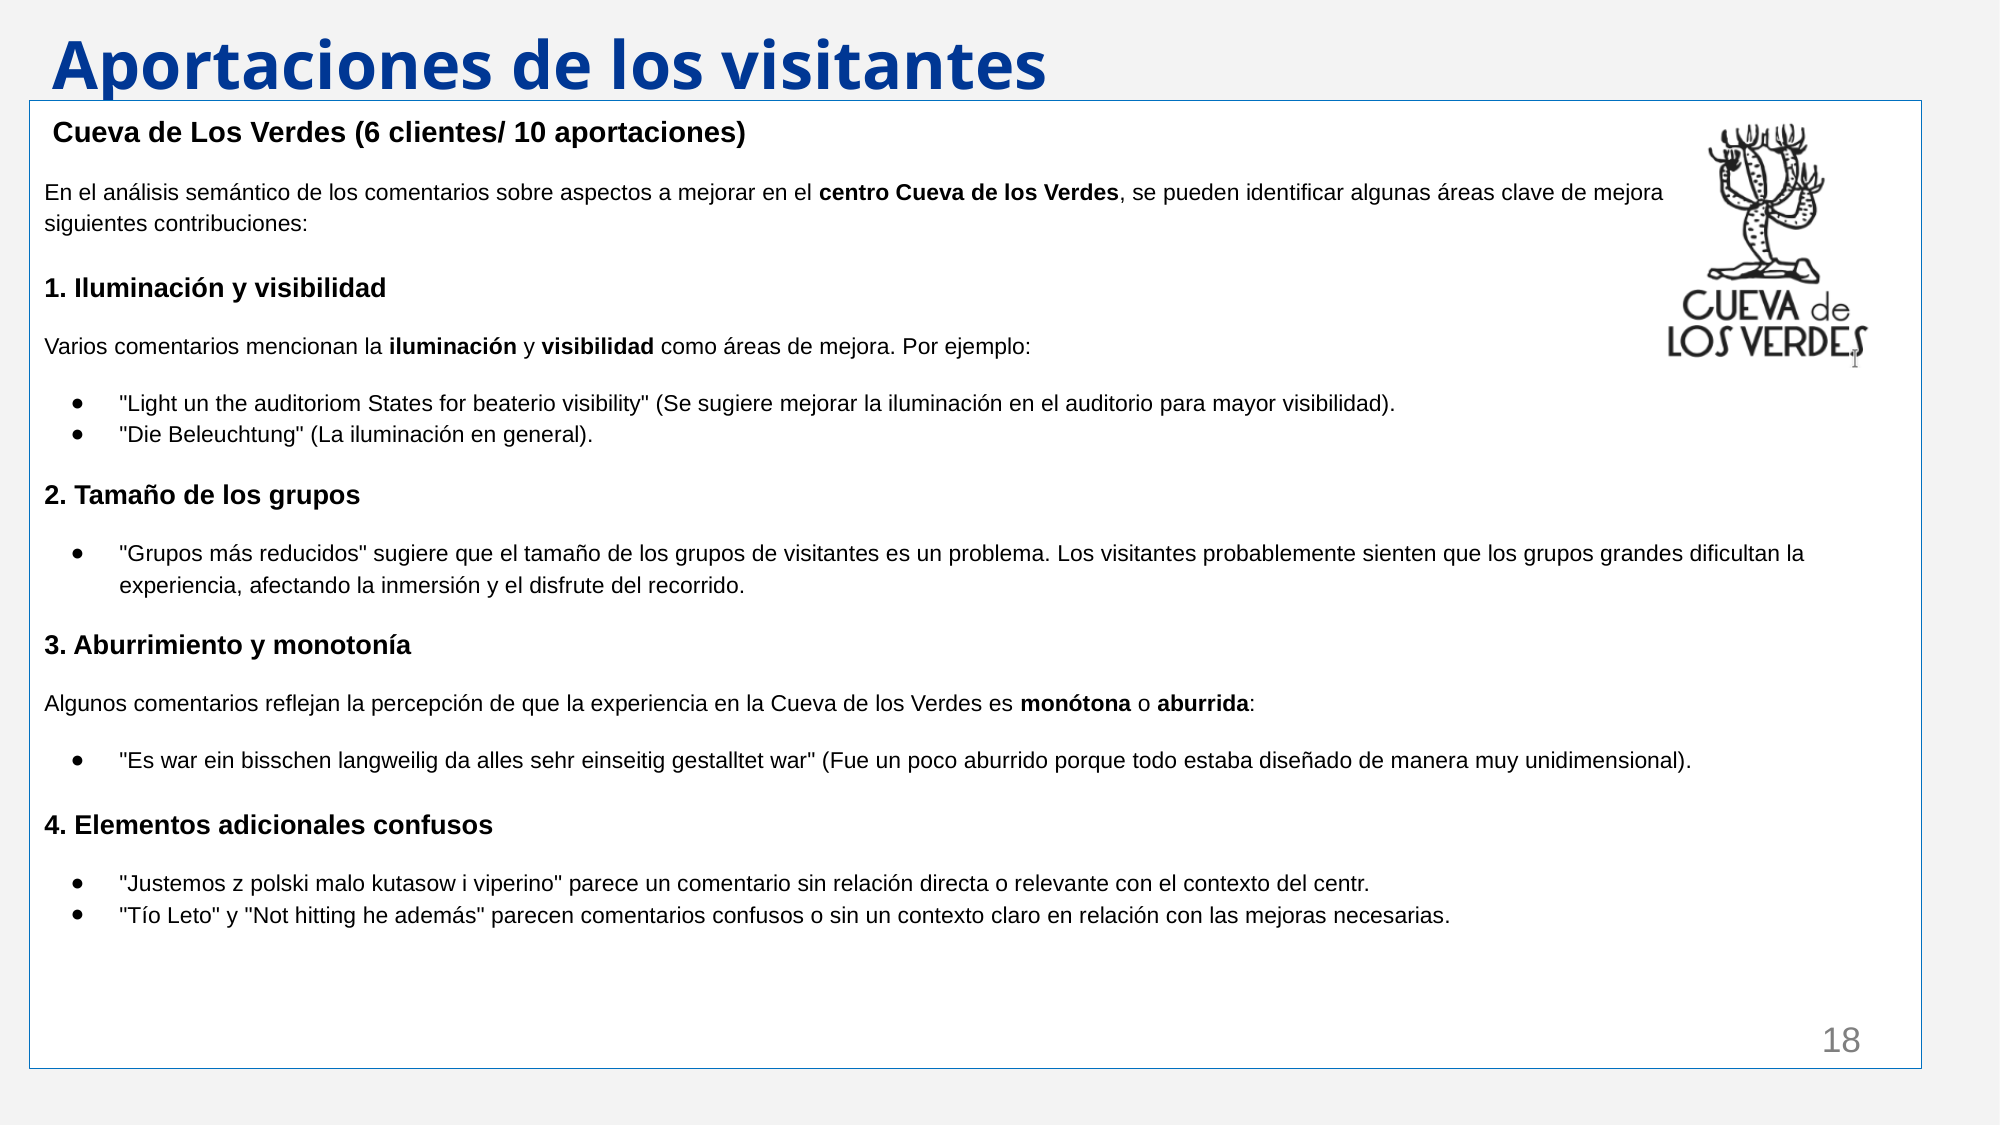

Aportaciones de los visitantes
 Cueva de Los Verdes (6 clientes/ 10 aportaciones)
En el análisis semántico de los comentarios sobre aspectos a mejorar en el centro Cueva de los Verdes, se pueden identificar algunas áreas clave de mejora a partir de las siguientes contribuciones:
1. Iluminación y visibilidad
Varios comentarios mencionan la iluminación y visibilidad como áreas de mejora. Por ejemplo:
"Light un the auditoriom States for beaterio visibility" (Se sugiere mejorar la iluminación en el auditorio para mayor visibilidad).
"Die Beleuchtung" (La iluminación en general).
2. Tamaño de los grupos
"Grupos más reducidos" sugiere que el tamaño de los grupos de visitantes es un problema. Los visitantes probablemente sienten que los grupos grandes dificultan la experiencia, afectando la inmersión y el disfrute del recorrido.
3. Aburrimiento y monotonía
Algunos comentarios reflejan la percepción de que la experiencia en la Cueva de los Verdes es monótona o aburrida:
"Es war ein bisschen langweilig da alles sehr einseitig gestalltet war" (Fue un poco aburrido porque todo estaba diseñado de manera muy unidimensional).
4. Elementos adicionales confusos
"Justemos z polski malo kutasow i viperino" parece un comentario sin relación directa o relevante con el contexto del centr.
"Tío Leto" y "Not hitting he además" parecen comentarios confusos o sin un contexto claro en relación con las mejoras necesarias.